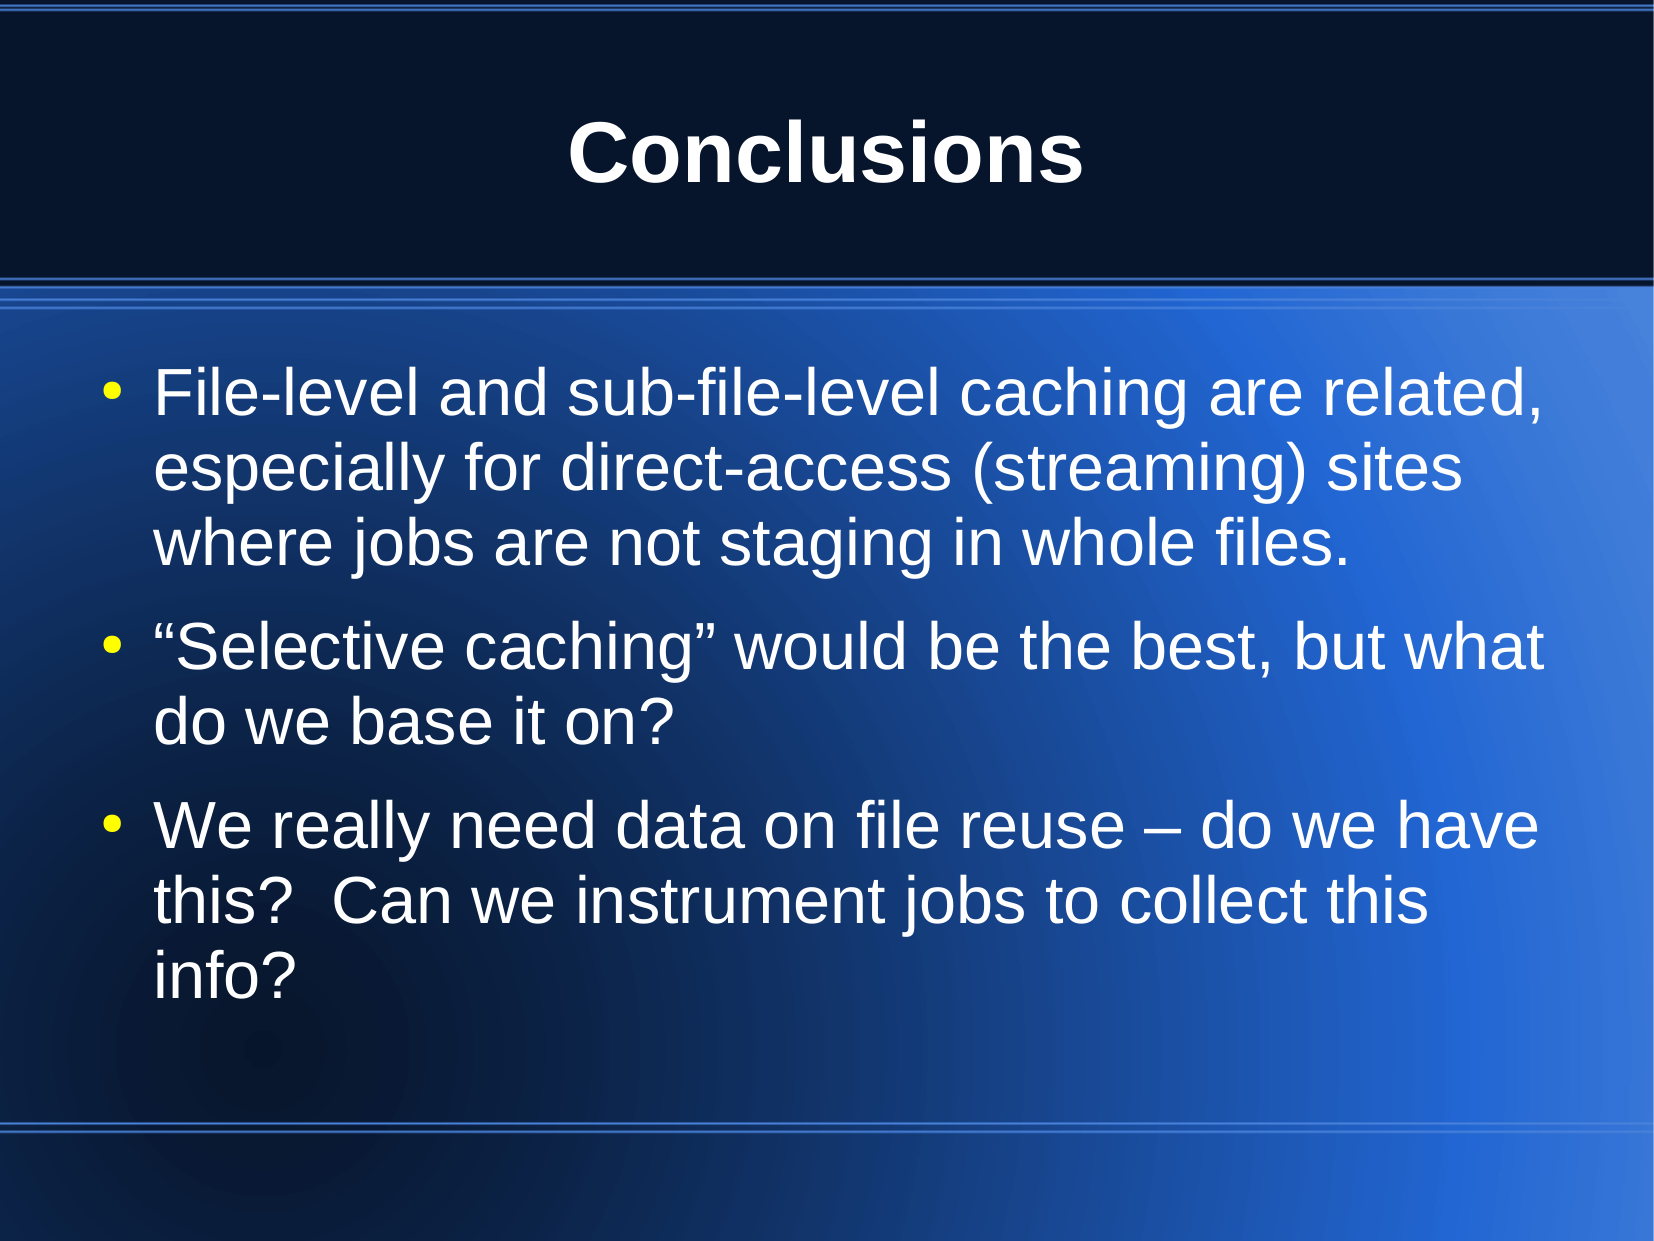

# Conclusions
File-level and sub-file-level caching are related, especially for direct-access (streaming) sites where jobs are not staging in whole files.
“Selective caching” would be the best, but what do we base it on?
We really need data on file reuse – do we have this? Can we instrument jobs to collect this info?